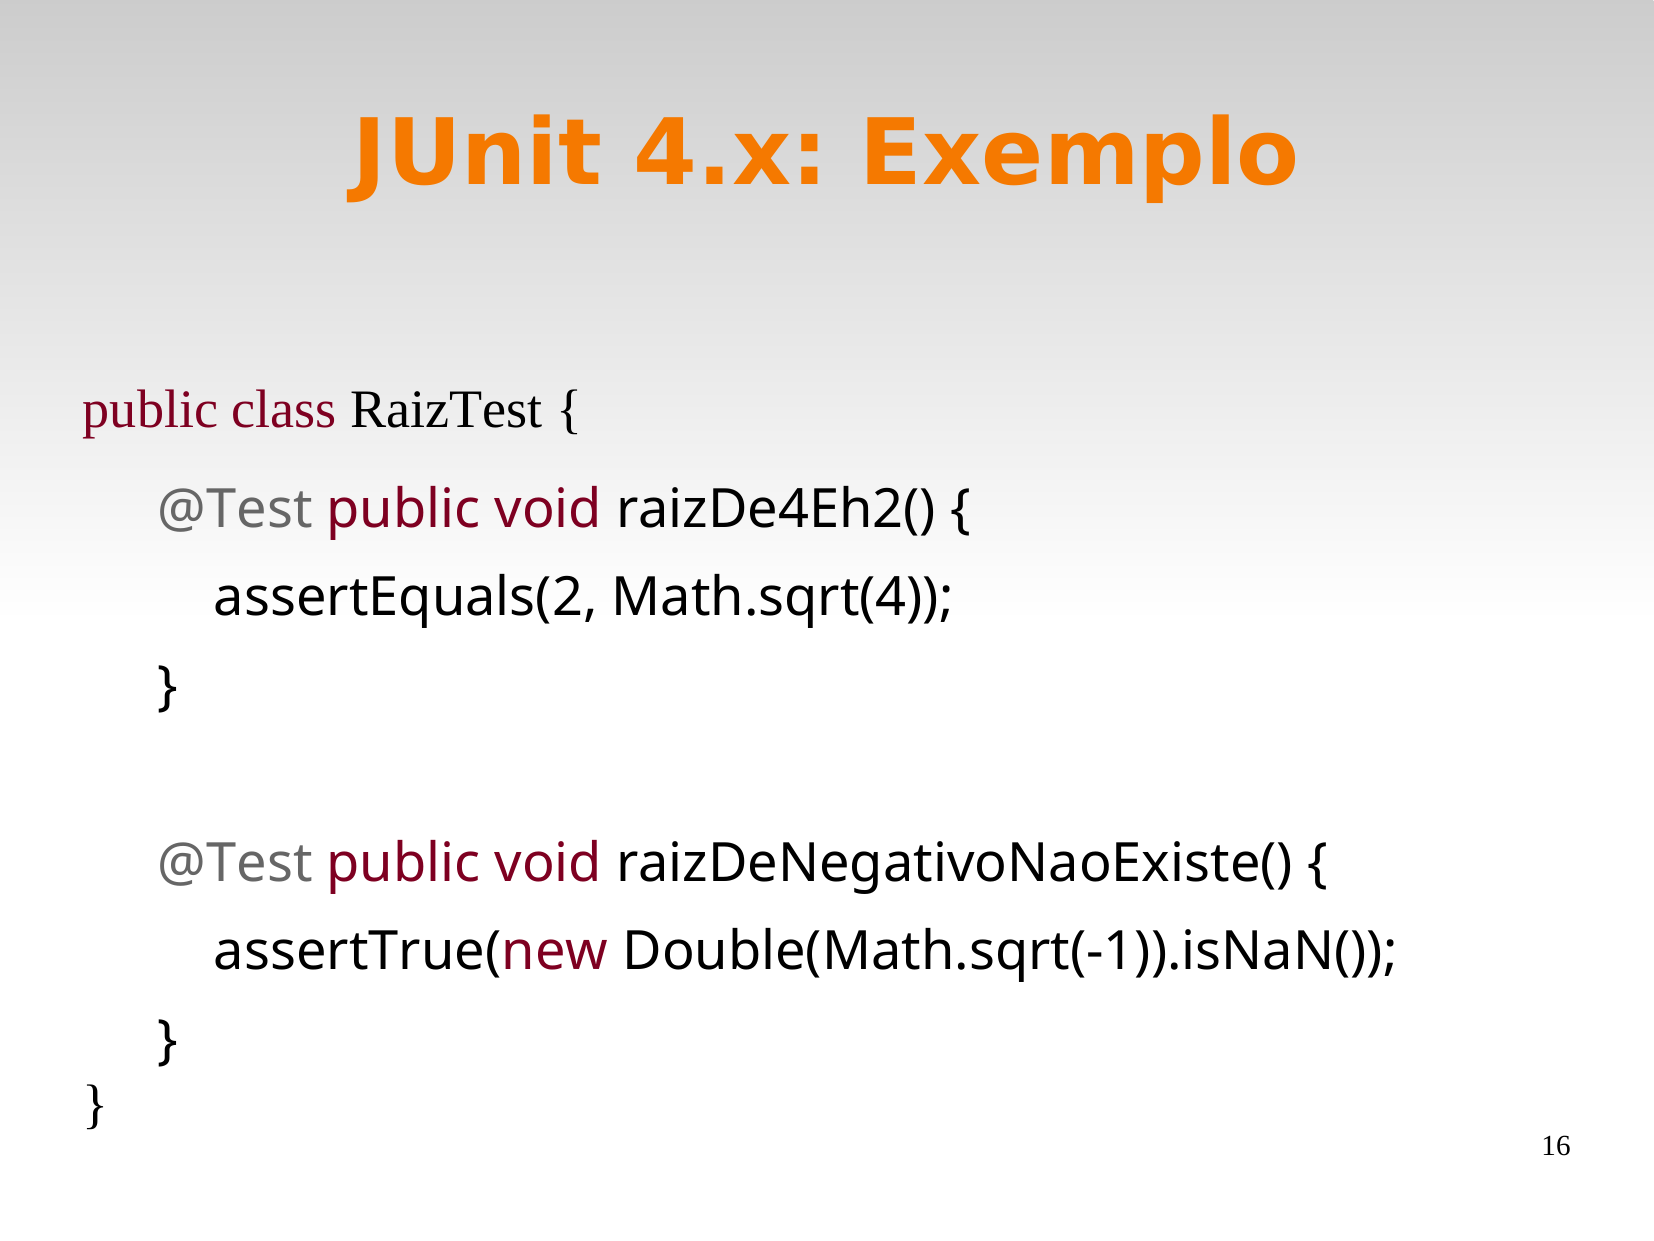

# JUnit 4.x: Exemplo
public class RaizTest {
@Test public void raizDe4Eh2() {
 assertEquals(2, Math.sqrt(4));
}
@Test public void raizDeNegativoNaoExiste() {
 assertTrue(new Double(Math.sqrt(-1)).isNaN());
}
}
16